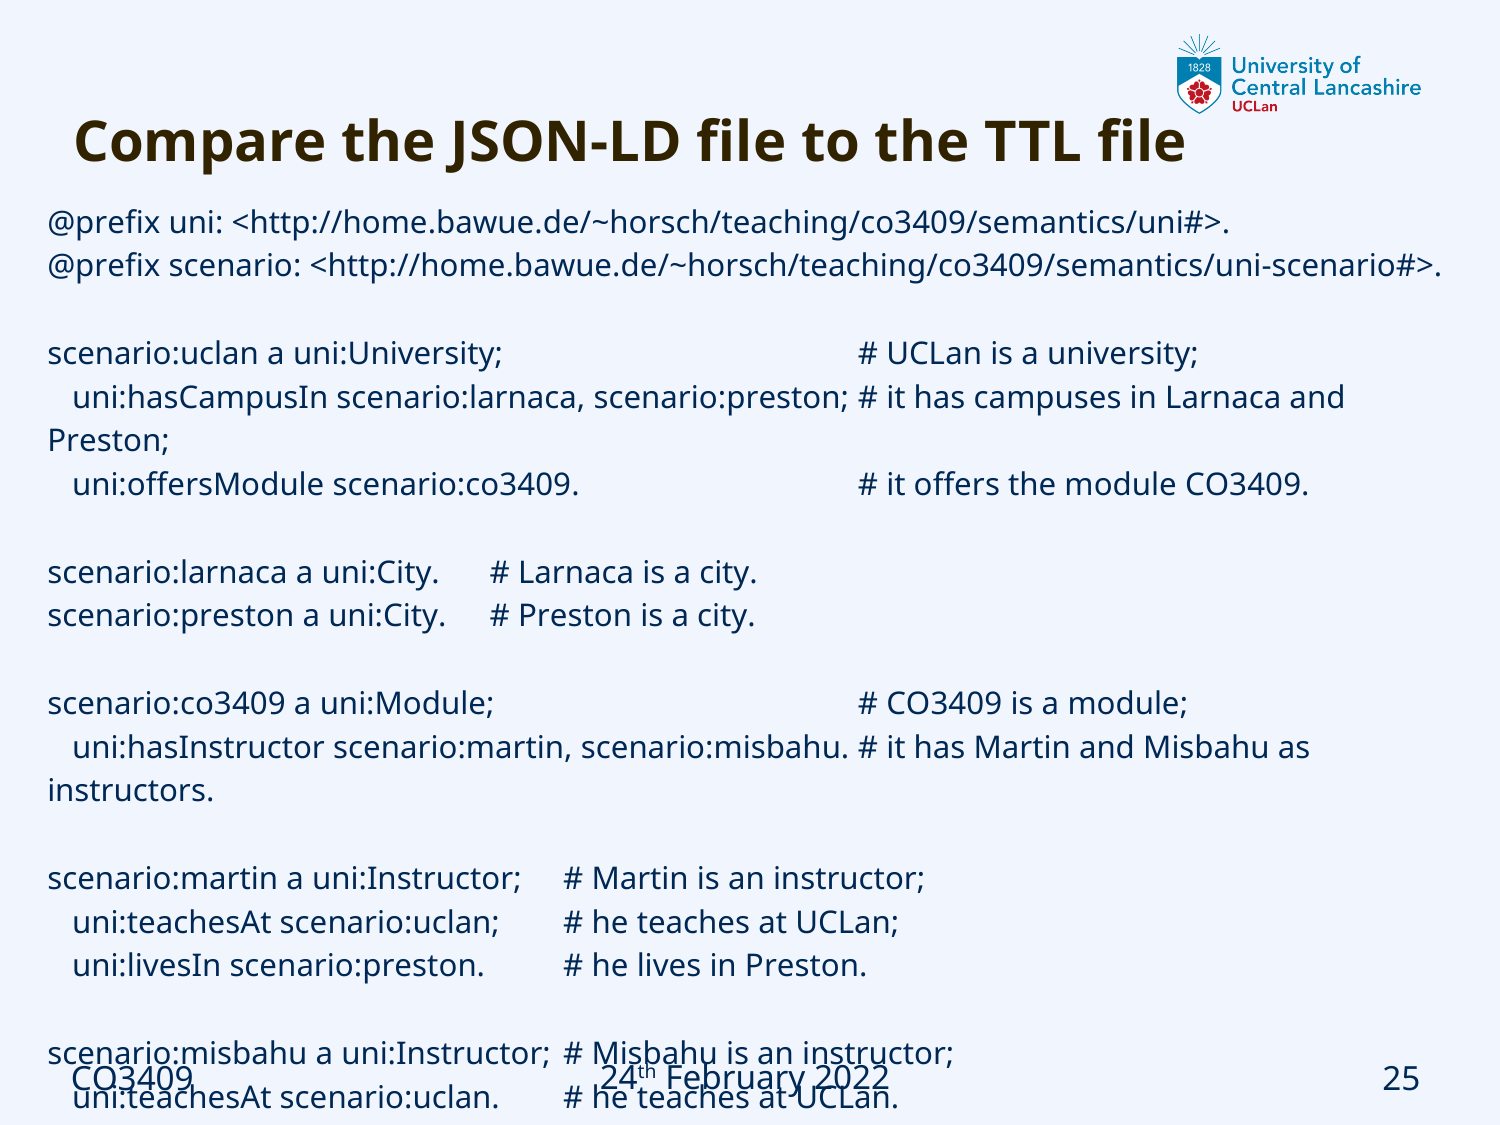

# Compare the JSON-LD file to the TTL file
@prefix uni: <http://home.bawue.de/~horsch/teaching/co3409/semantics/uni#>.
@prefix scenario: <http://home.bawue.de/~horsch/teaching/co3409/semantics/uni-scenario#>.
scenario:uclan a uni:University;					# UCLan is a university;
 uni:hasCampusIn scenario:larnaca, scenario:preston;	# it has campuses in Larnaca and Preston;
 uni:offersModule scenario:co3409.				# it offers the module CO3409.
scenario:larnaca a uni:City.	# Larnaca is a city.
scenario:preston a uni:City.	# Preston is a city.
scenario:co3409 a uni:Module;					# CO3409 is a module;
 uni:hasInstructor scenario:martin, scenario:misbahu.	# it has Martin and Misbahu as instructors.
scenario:martin a uni:Instructor;	# Martin is an instructor;
 uni:teachesAt scenario:uclan;	# he teaches at UCLan;
 uni:livesIn scenario:preston.		# he lives in Preston.
scenario:misbahu a uni:Instructor;	# Misbahu is an instructor;
 uni:teachesAt scenario:uclan.	# he teaches at UCLan.